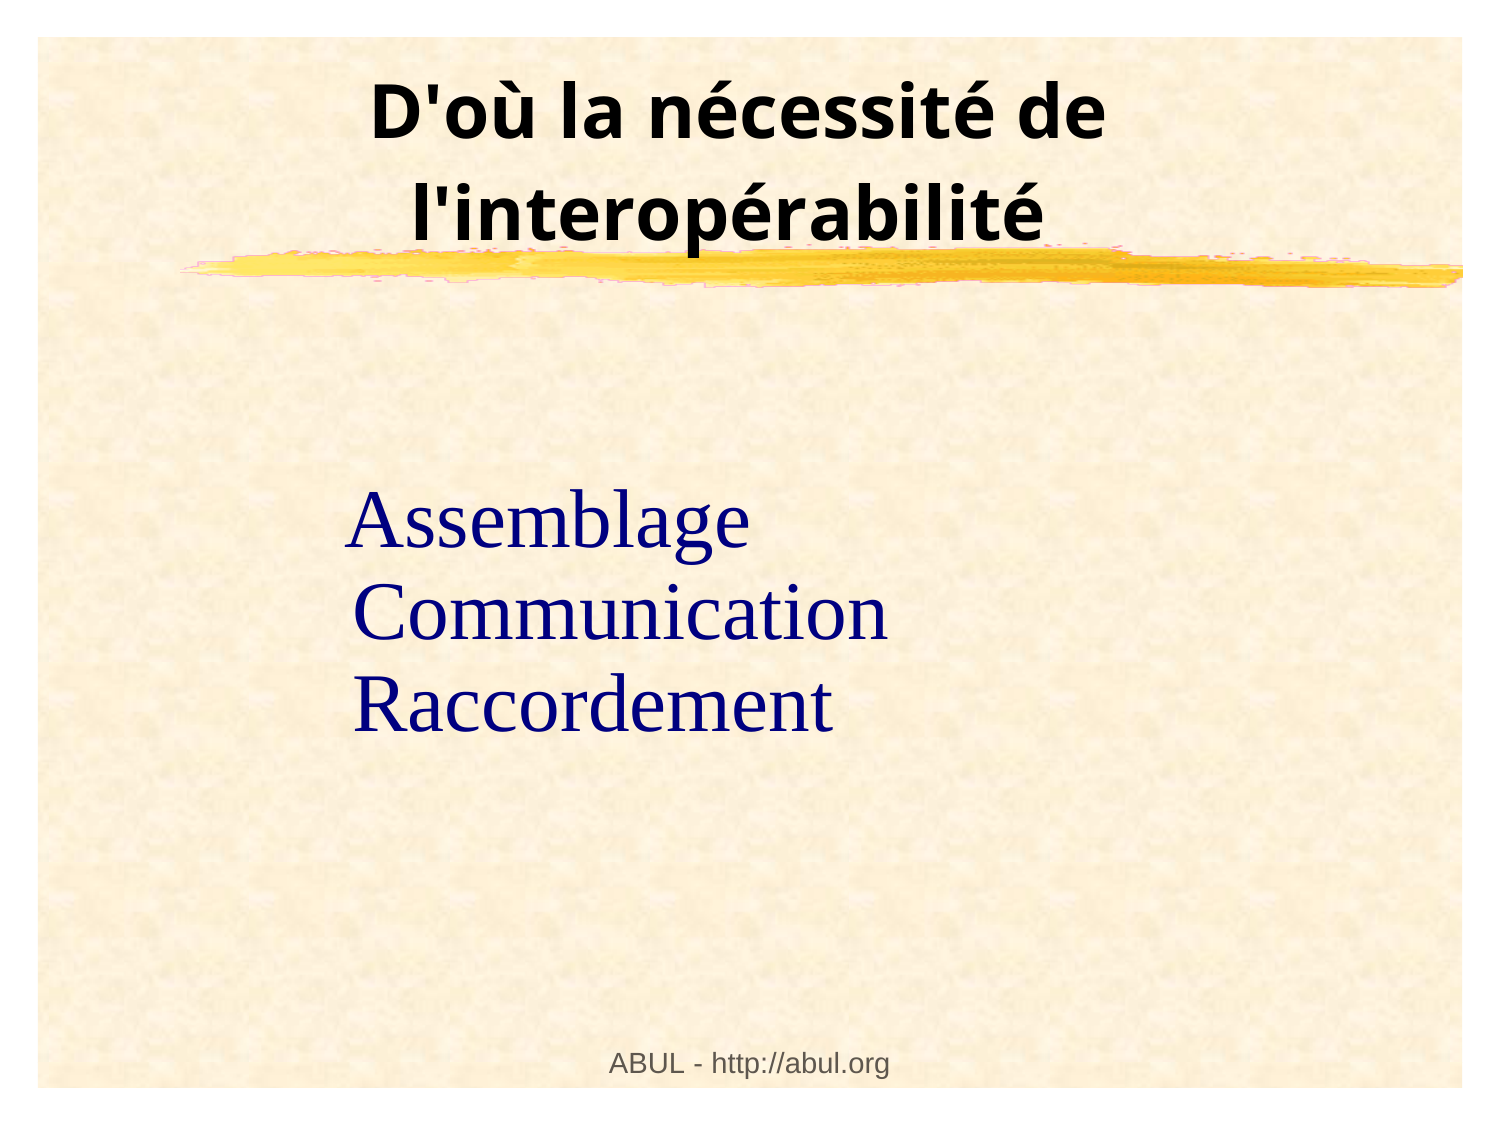

# D'où la nécessité de l'interopérabilité
 Assemblage
 Communication
 Raccordement